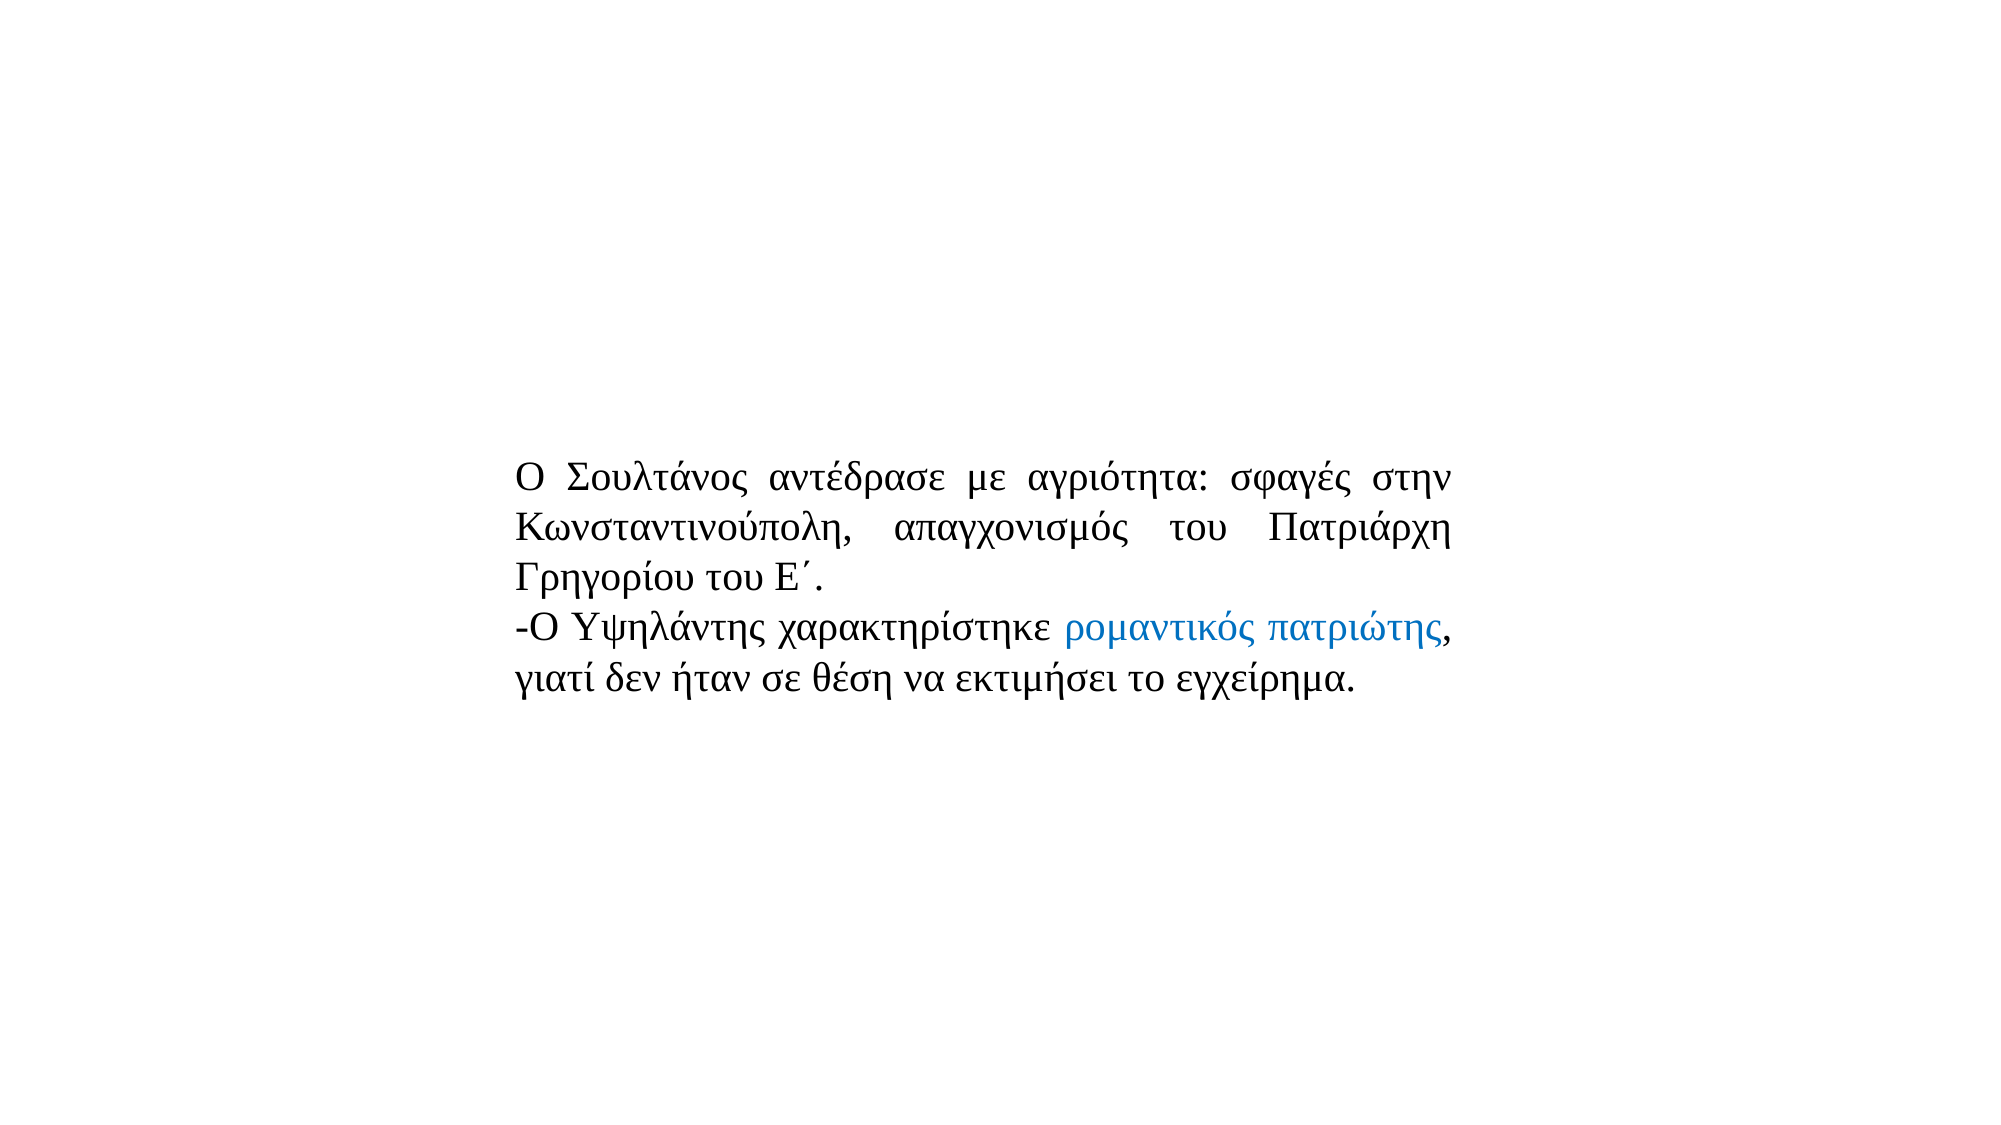

Ο Σουλτάνος αντέδρασε με αγριότητα: σφαγές στην Κωνσταντινούπολη, απαγχονισμός του Πατριάρχη Γρηγορίου του Ε΄.
-Ο Υψηλάντης χαρακτηρίστηκε ρομαντικός πατριώτης, γιατί δεν ήταν σε θέση να εκτιμήσει το εγχείρημα.